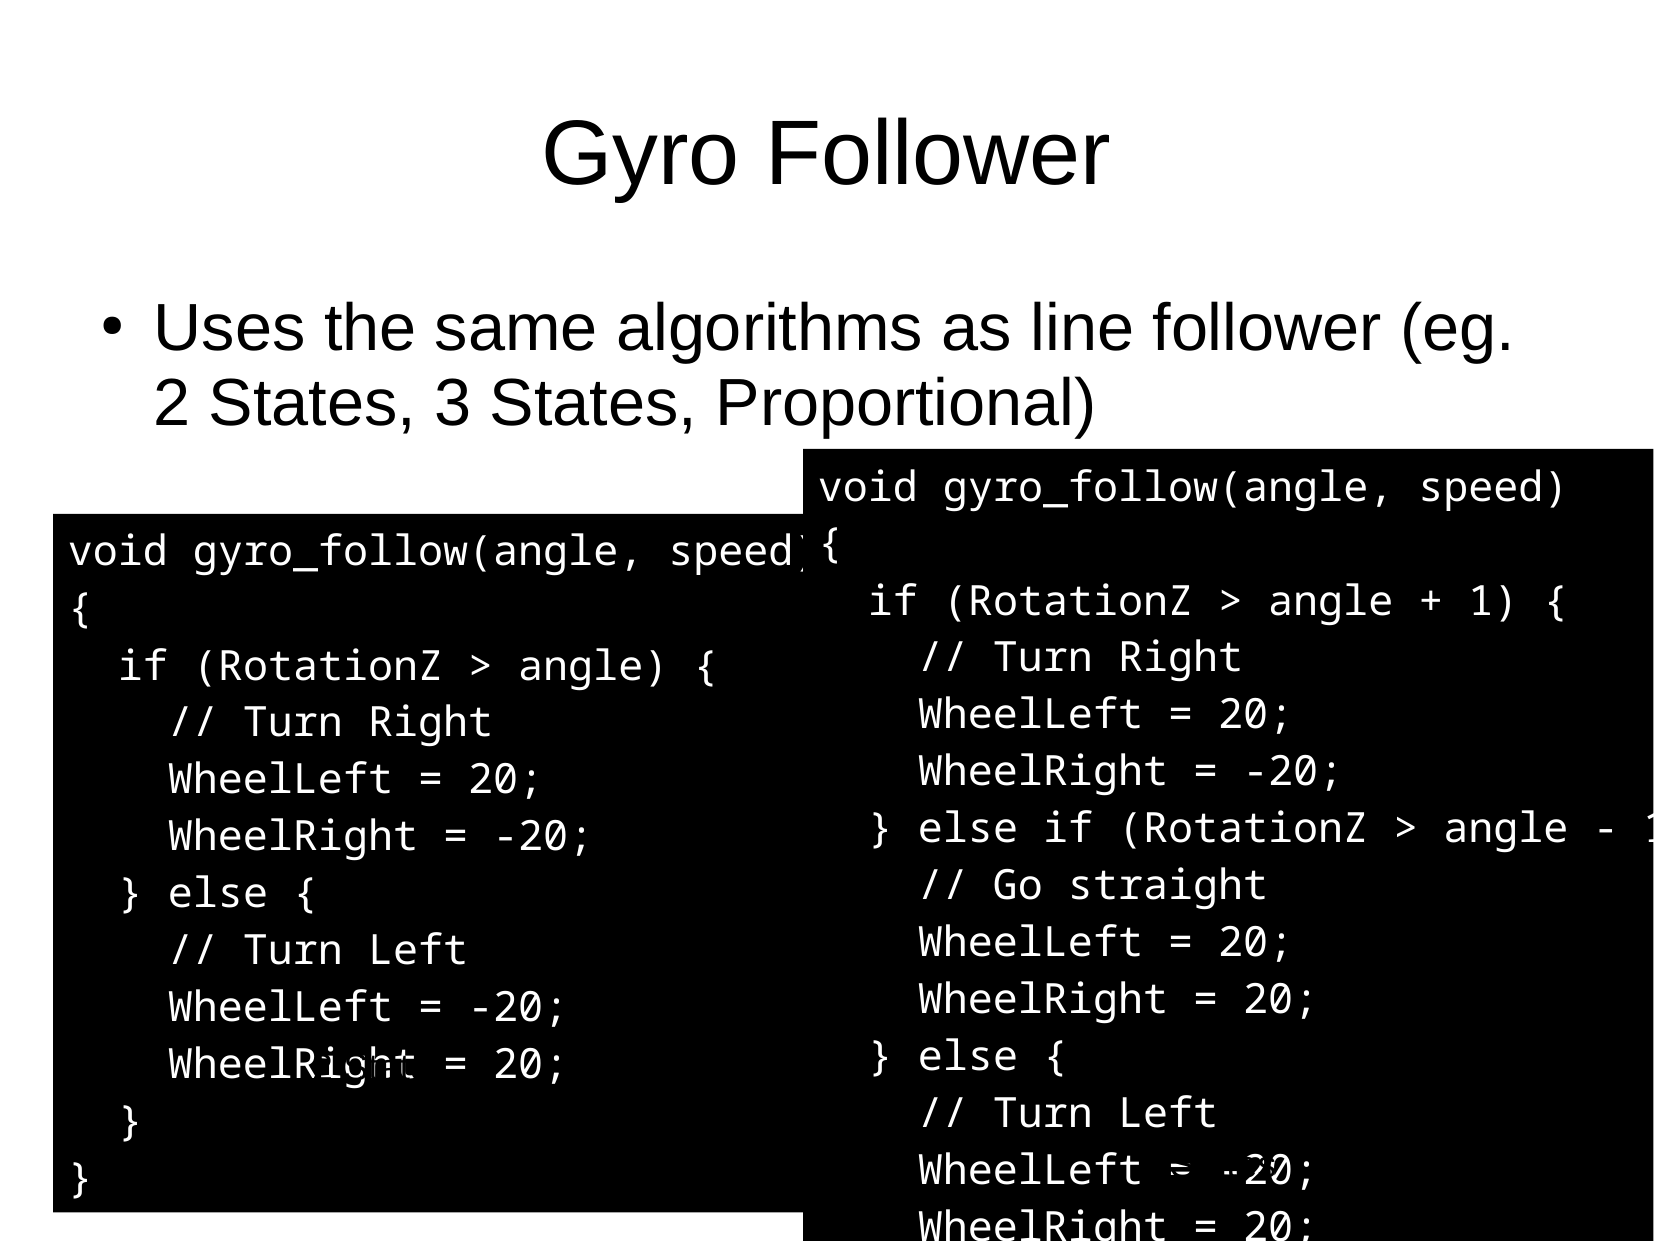

# Gyro Follower
Uses the same algorithms as line follower (eg. 2 States, 3 States, Proportional)
void gyro_follow(angle, speed)
{
 if (RotationZ > angle + 1) {
 // Turn Right
 WheelLeft = 20;
 WheelRight = -20;
 } else if (RotationZ > angle - 1) {
 // Go straight
 WheelLeft = 20;
 WheelRight = 20;
 } else {
 // Turn Left
 WheelLeft = -20;
 WheelRight = 20;
 }
}
void gyro_follow(angle, speed)
{
 if (RotationZ > angle) {
 // Turn Right
 WheelLeft = 20;
 WheelRight = -20;
 } else {
 // Turn Left
 WheelLeft = -20;
 WheelRight = 20;
 }
}
2 States
3 States